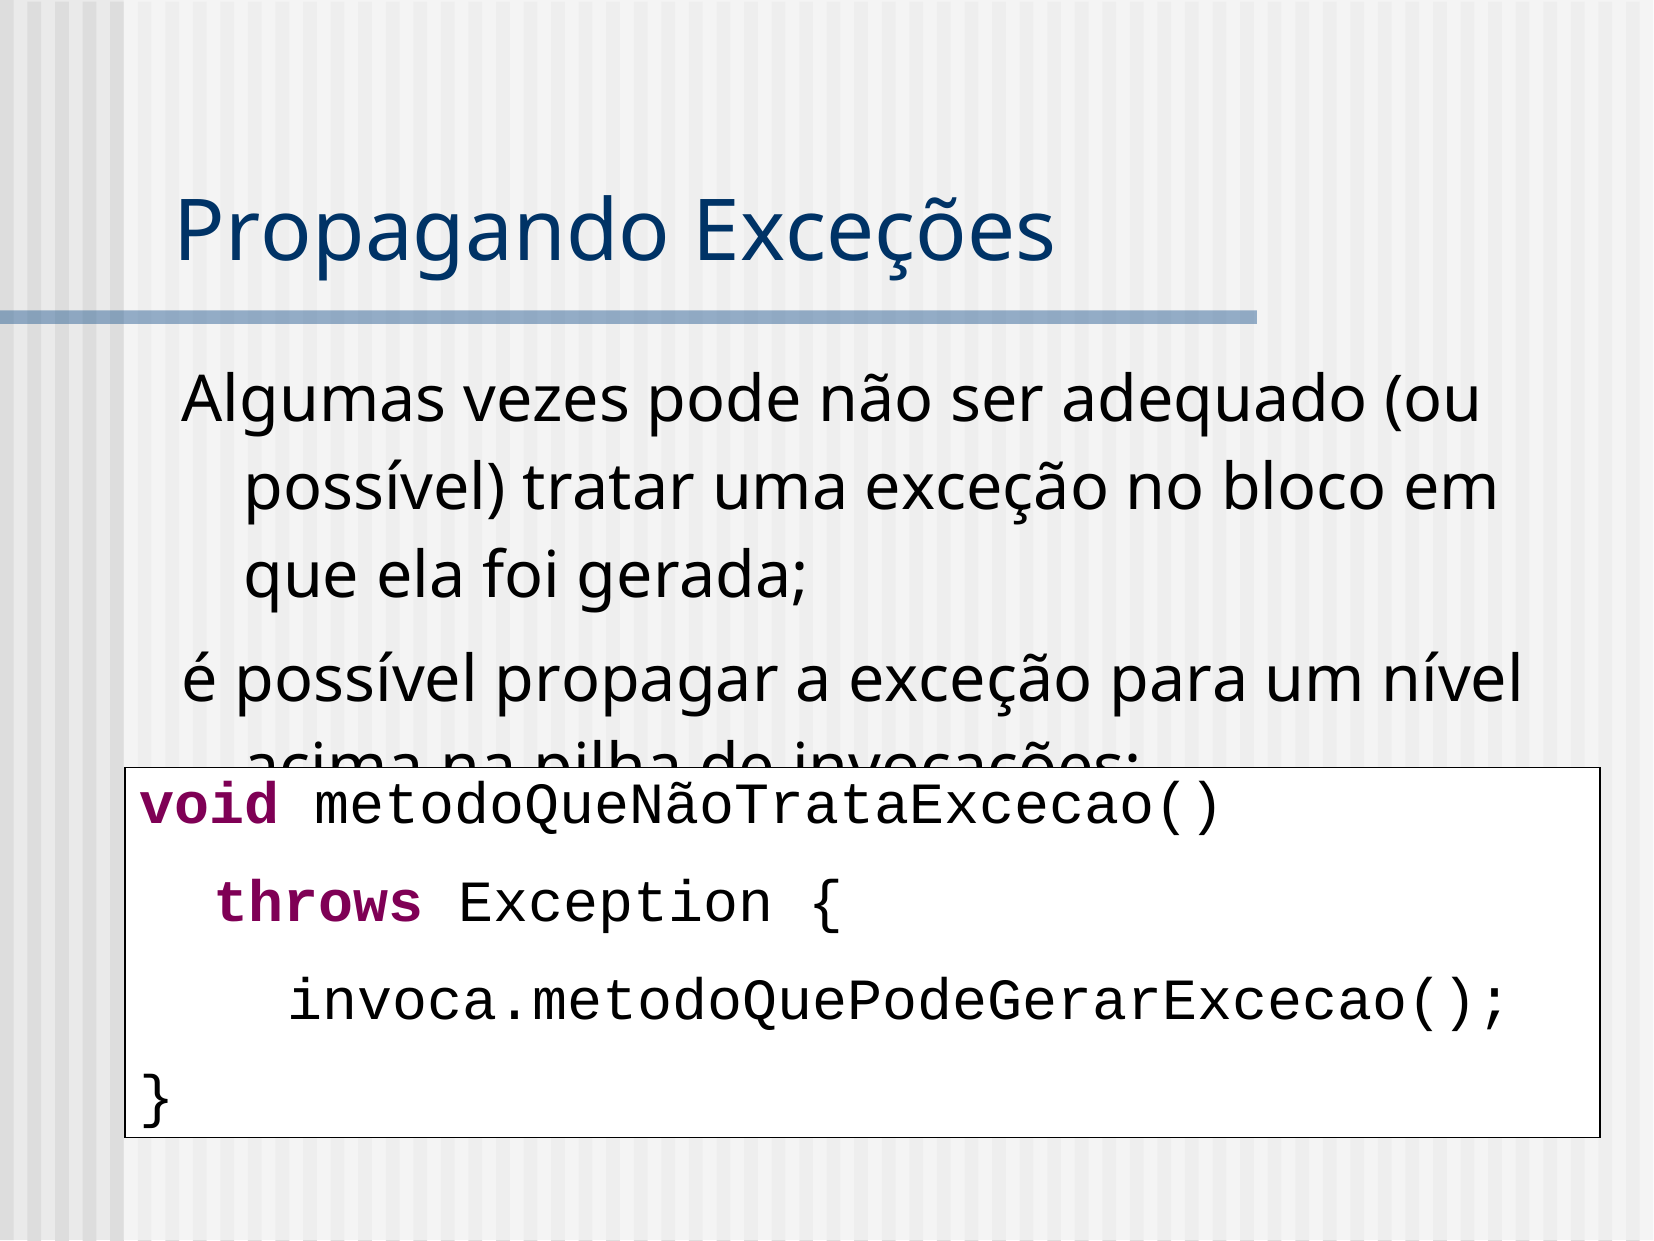

# Propagando Exceções
Algumas vezes pode não ser adequado (ou possível) tratar uma exceção no bloco em que ela foi gerada;
é possível propagar a exceção para um nível acima na pilha de invocações;
void metodoQueNãoTrataExcecao()
	throws Exception {
		invoca.metodoQuePodeGerarExcecao();
}